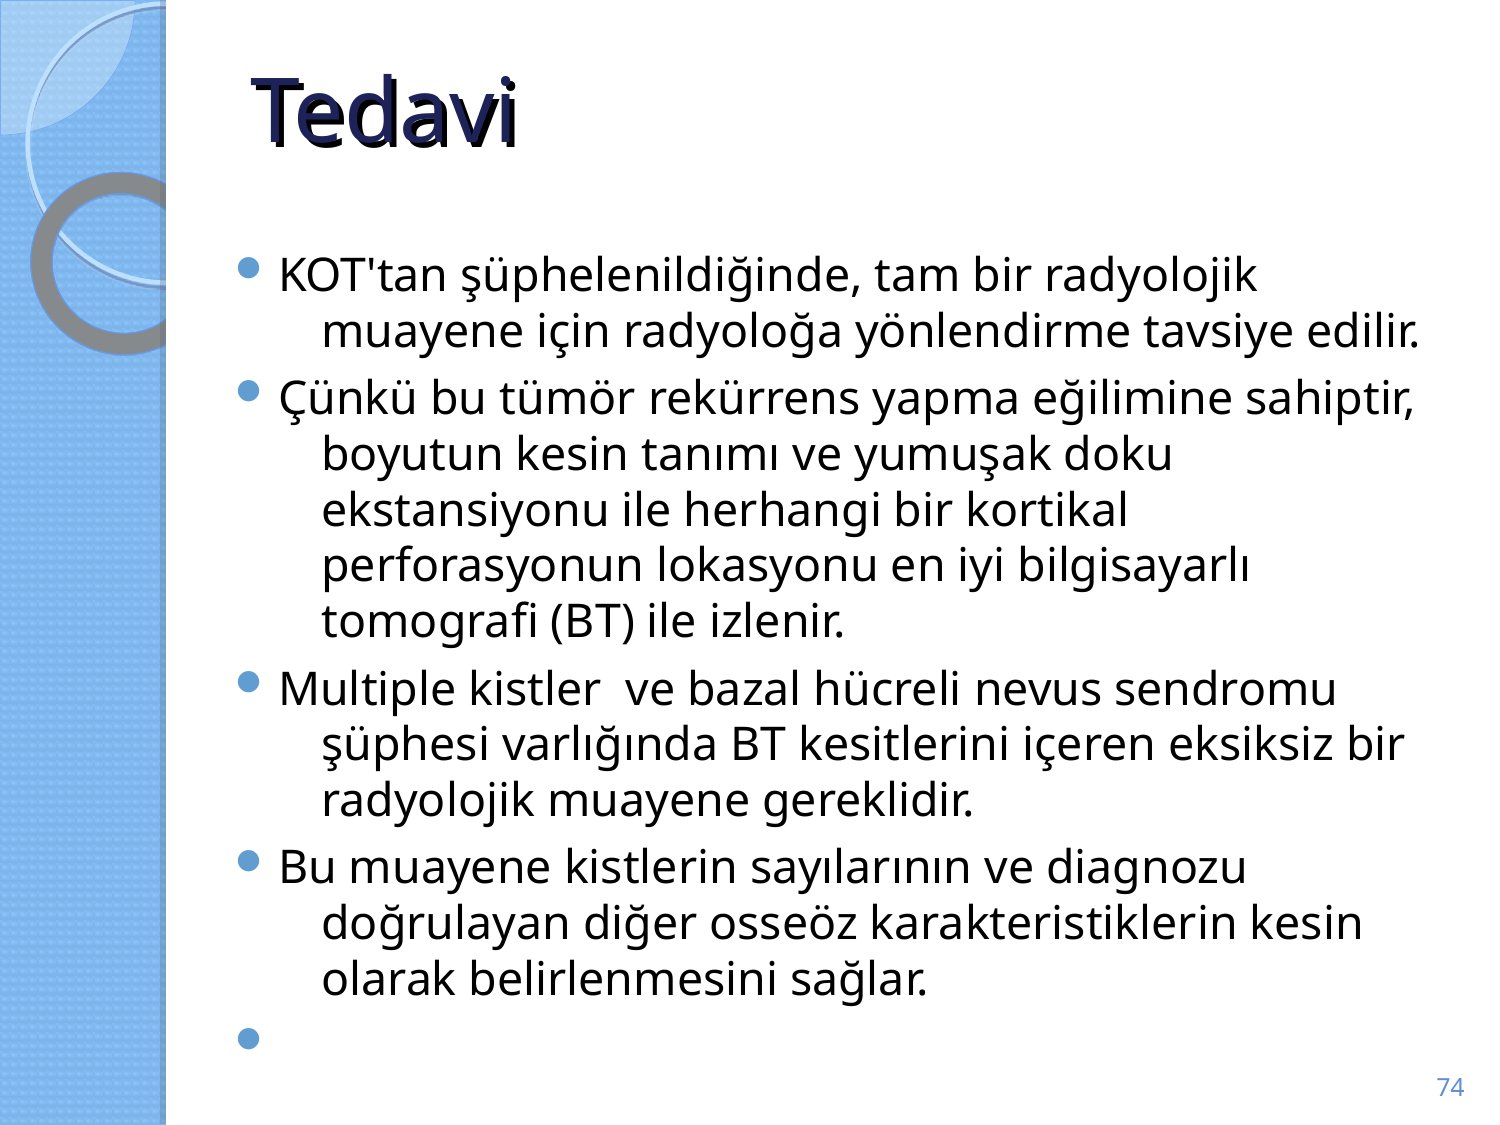

# Tedavi
KOT'tan şüphelenildiğinde, tam bir radyolojik muayene için radyoloğa yönlendirme tavsiye edilir.
Çünkü bu tümör rekürrens yapma eğilimine sahiptir, boyutun kesin tanımı ve yumuşak doku ekstansiyonu ile herhangi bir kortikal perforasyonun lokasyonu en iyi bilgisayarlı tomografi (BT) ile izlenir.
Multiple kistler ve bazal hücreli nevus sendromu şüphesi varlığında BT kesitlerini içeren eksiksiz bir radyolojik muayene gereklidir.
Bu muayene kistlerin sayılarının ve diagnozu doğrulayan diğer osseöz karakteristiklerin kesin olarak belirlenmesini sağlar.